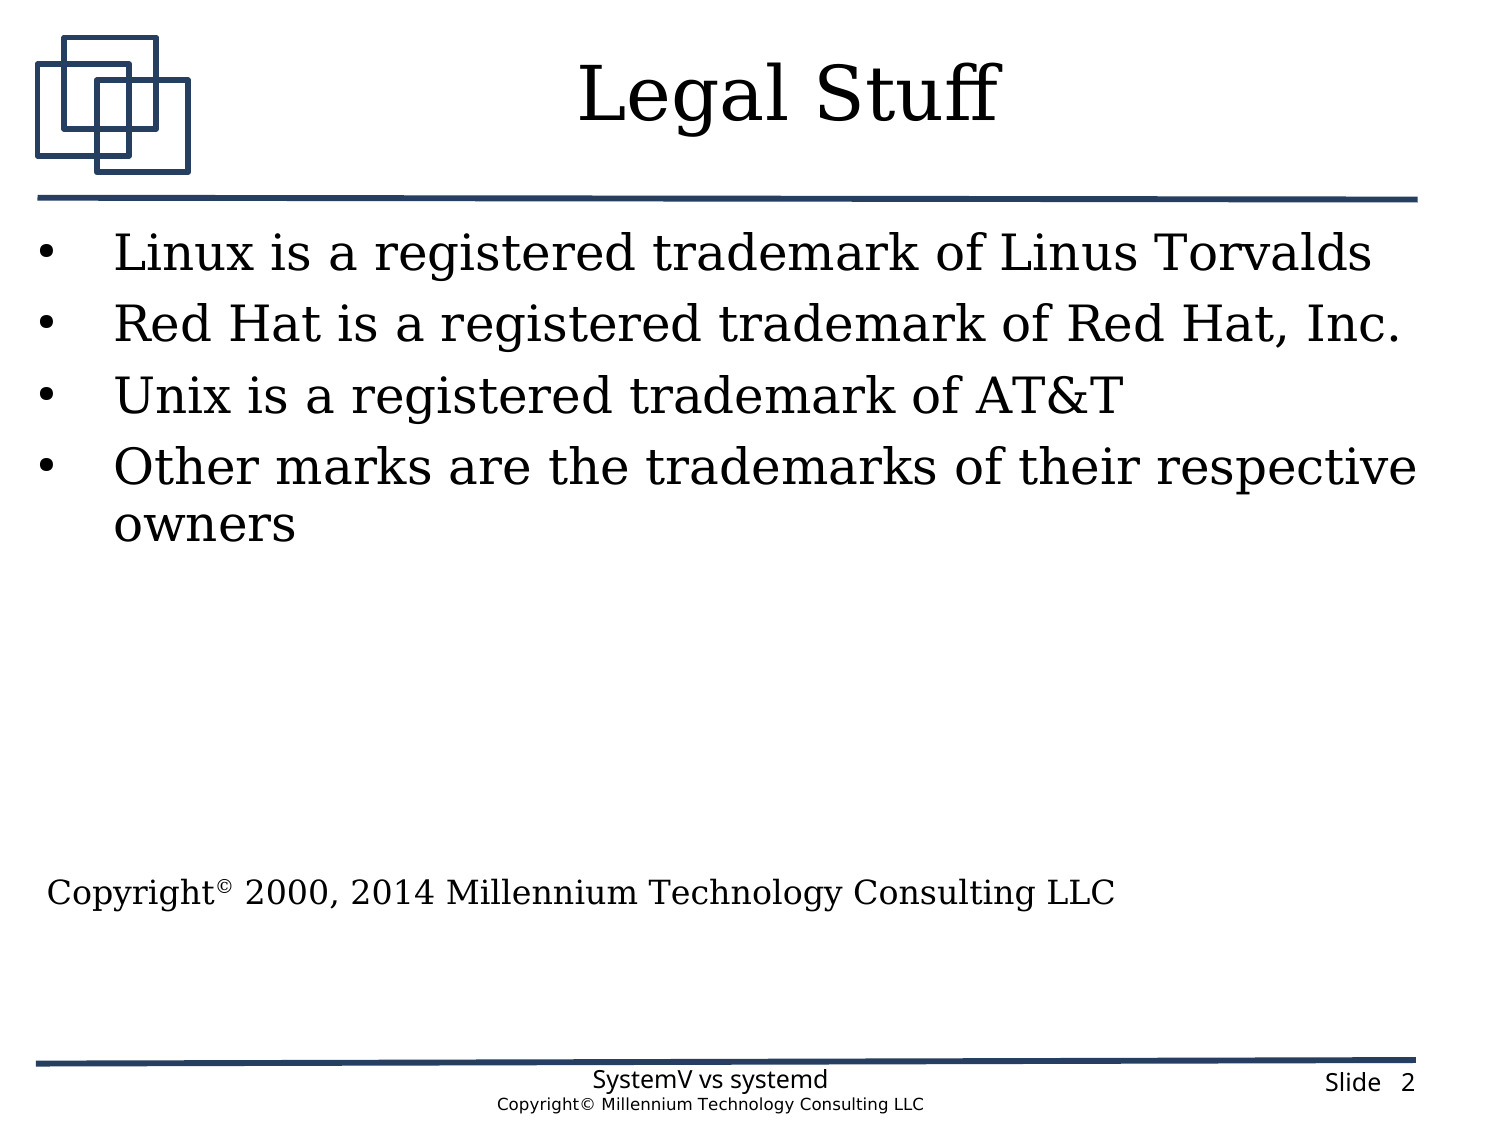

# Legal Stuff
Linux is a registered trademark of Linus Torvalds
Red Hat is a registered trademark of Red Hat, Inc.
Unix is a registered trademark of AT&T
Other marks are the trademarks of their respective owners
Copyright© 2000, 2014 Millennium Technology Consulting LLC